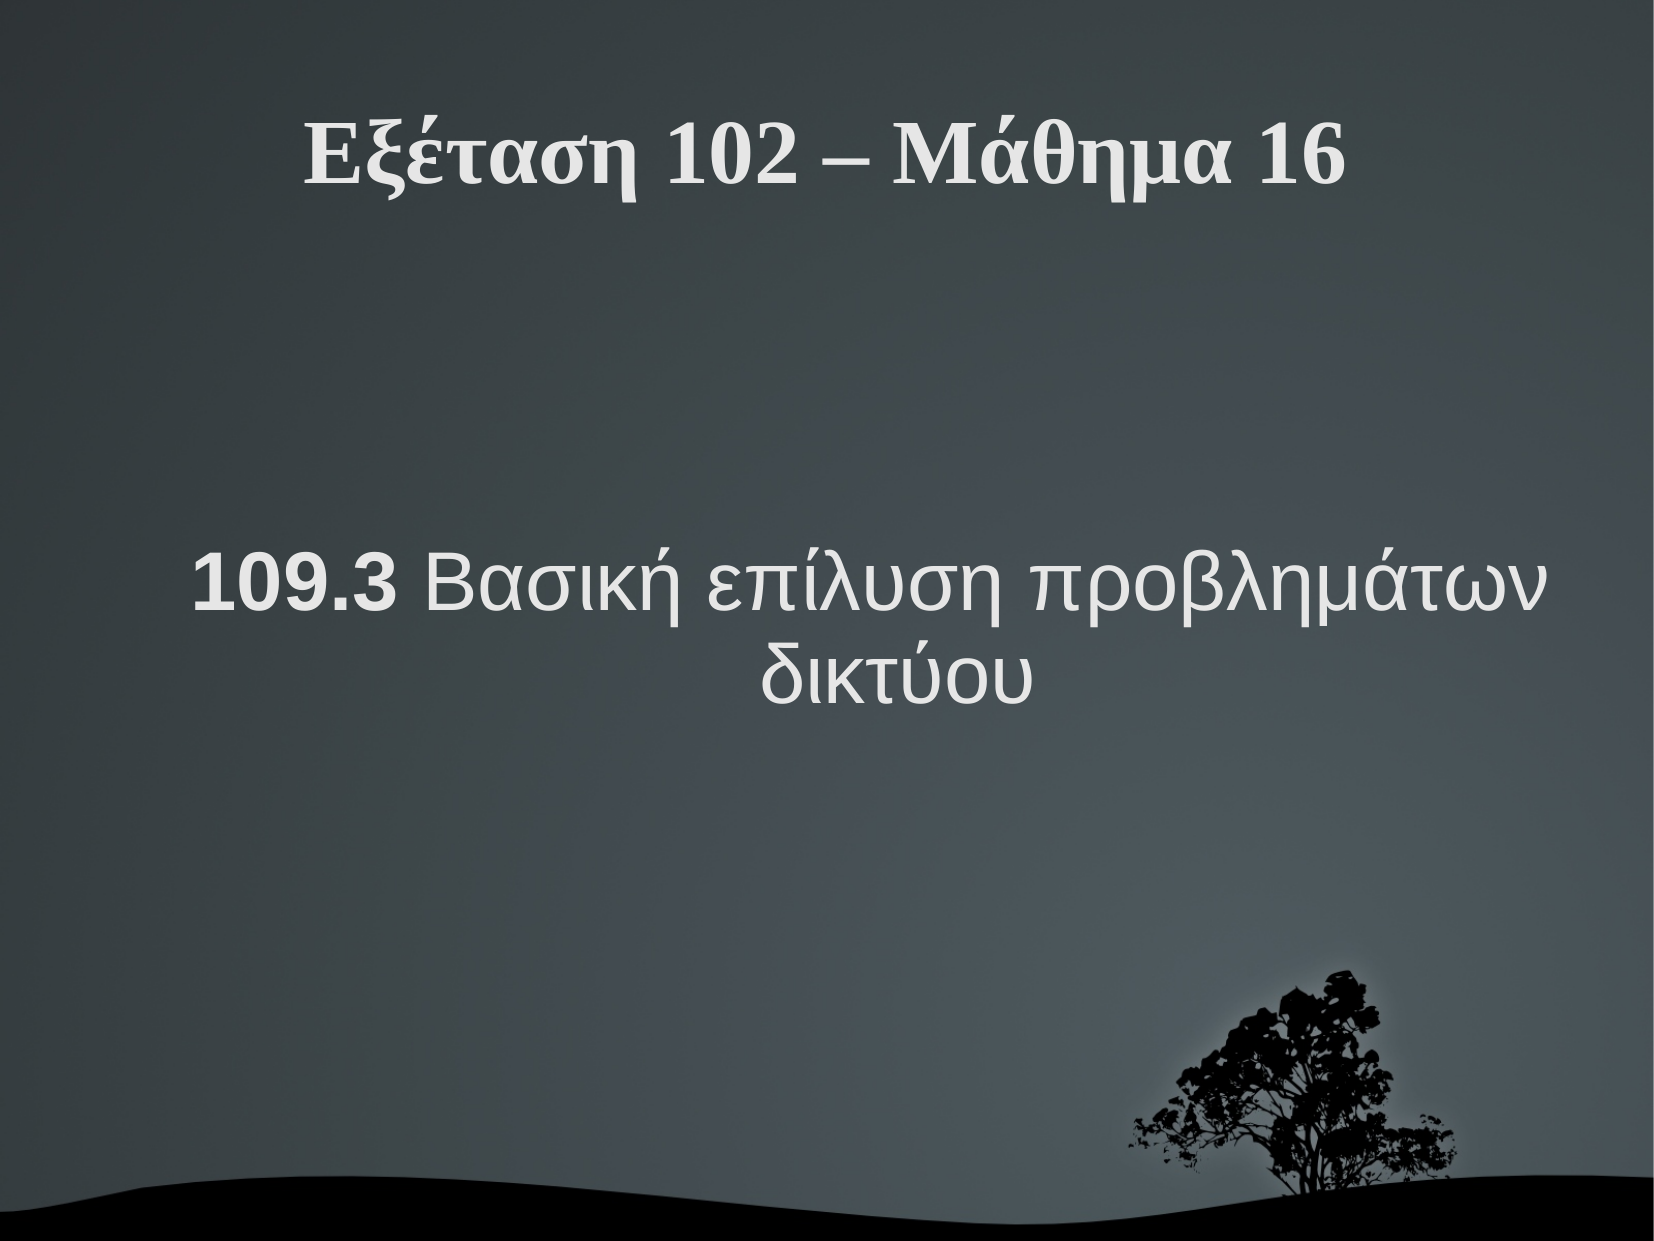

# Εξέταση 102 – Μάθημα 16
109.3 Βασική επίλυση προβλημάτων δικτύου